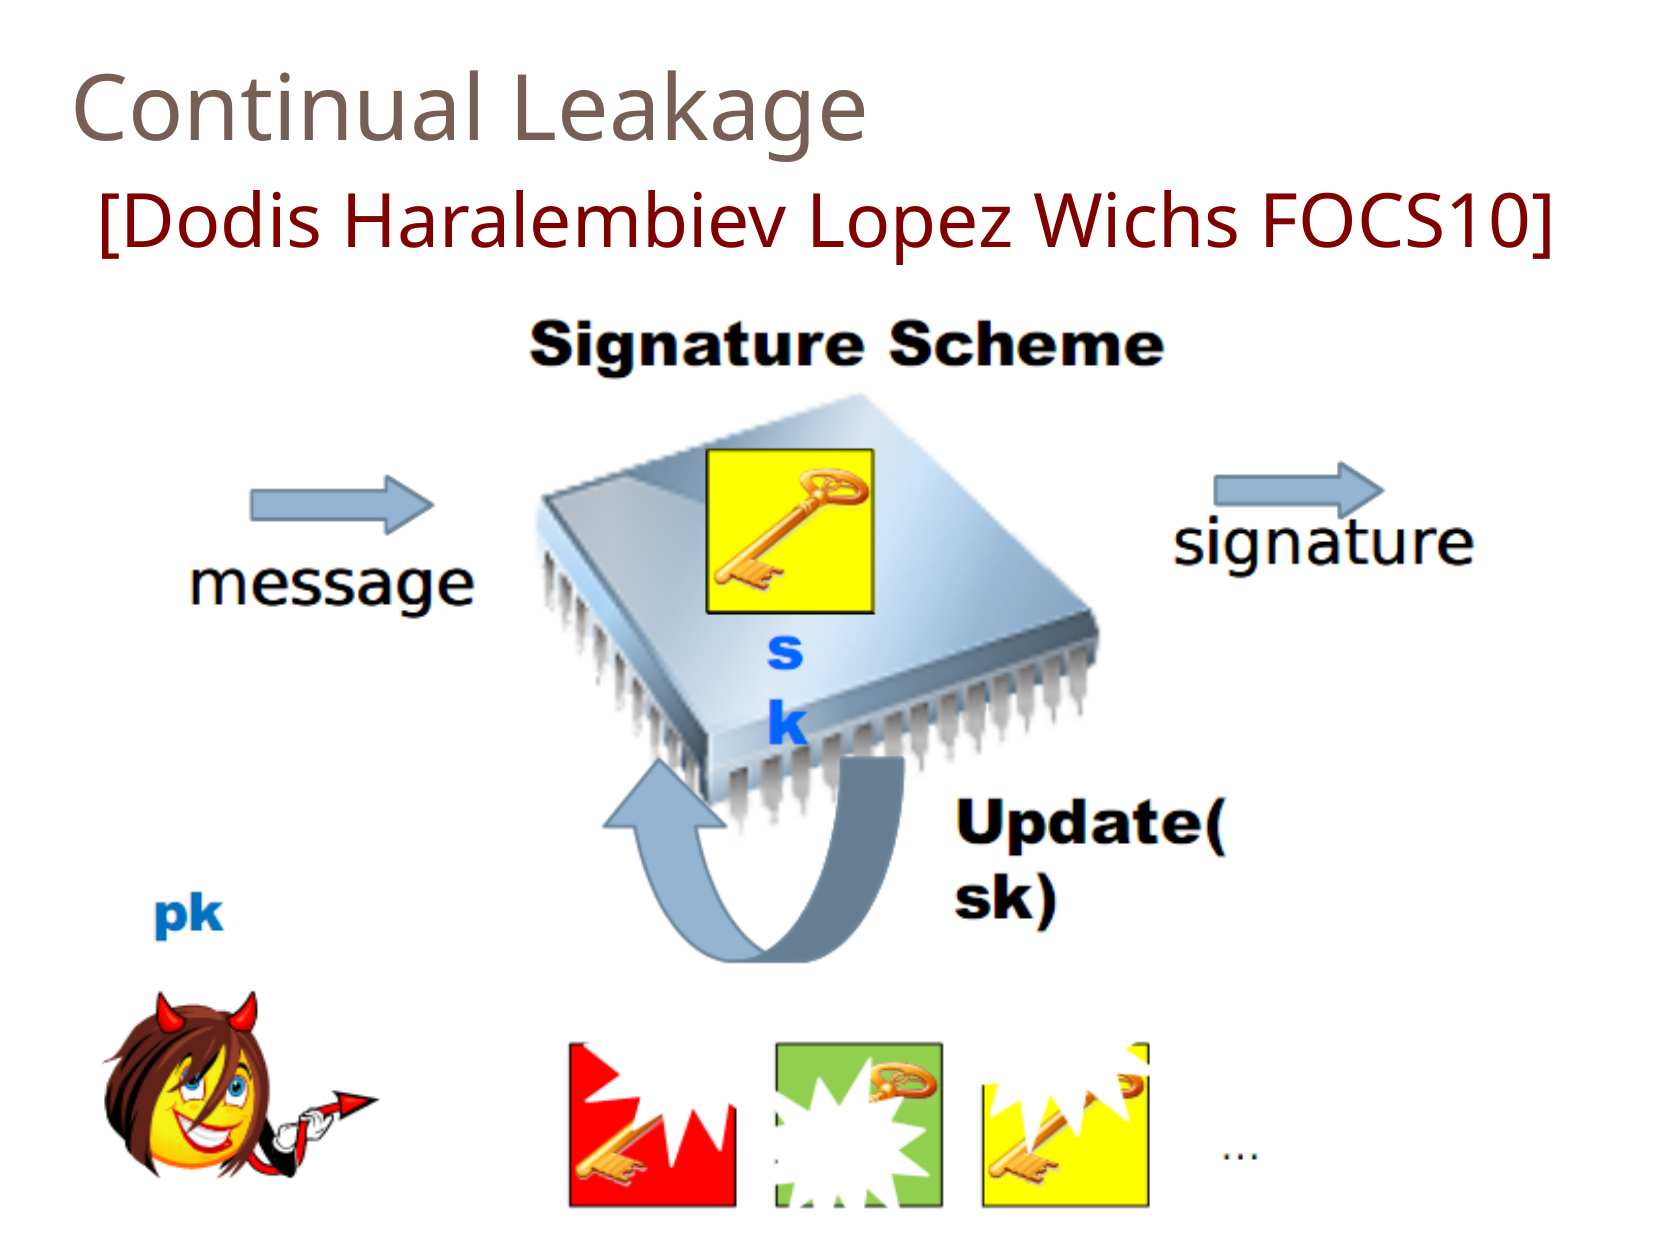

# Continual Leakage
 [Dodis Haralembiev Lopez Wichs FOCS10]